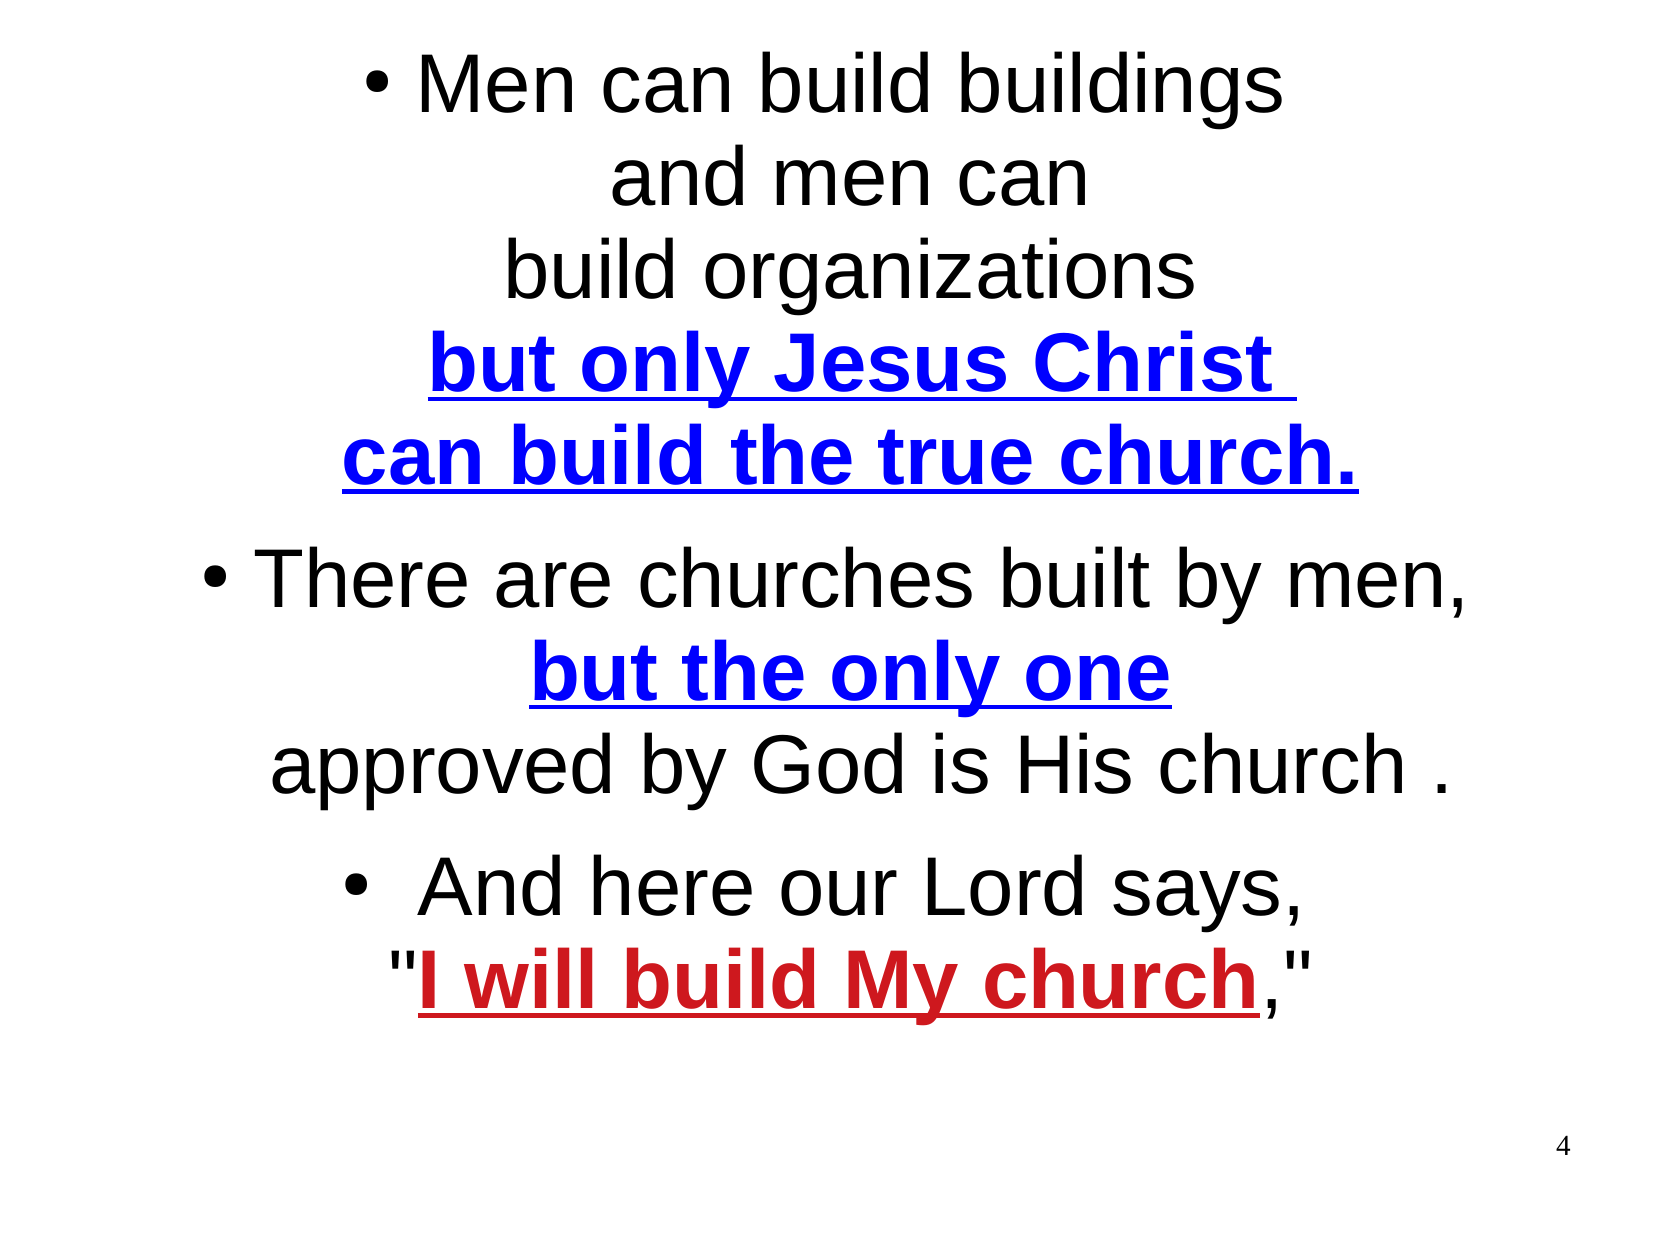

# Men can build buildings and men can build organizations but only Jesus Christ can build the true church.
There are churches built by men,
but the only one
approved by God is His church .
 And here our Lord says,
"I will build My church,"
4